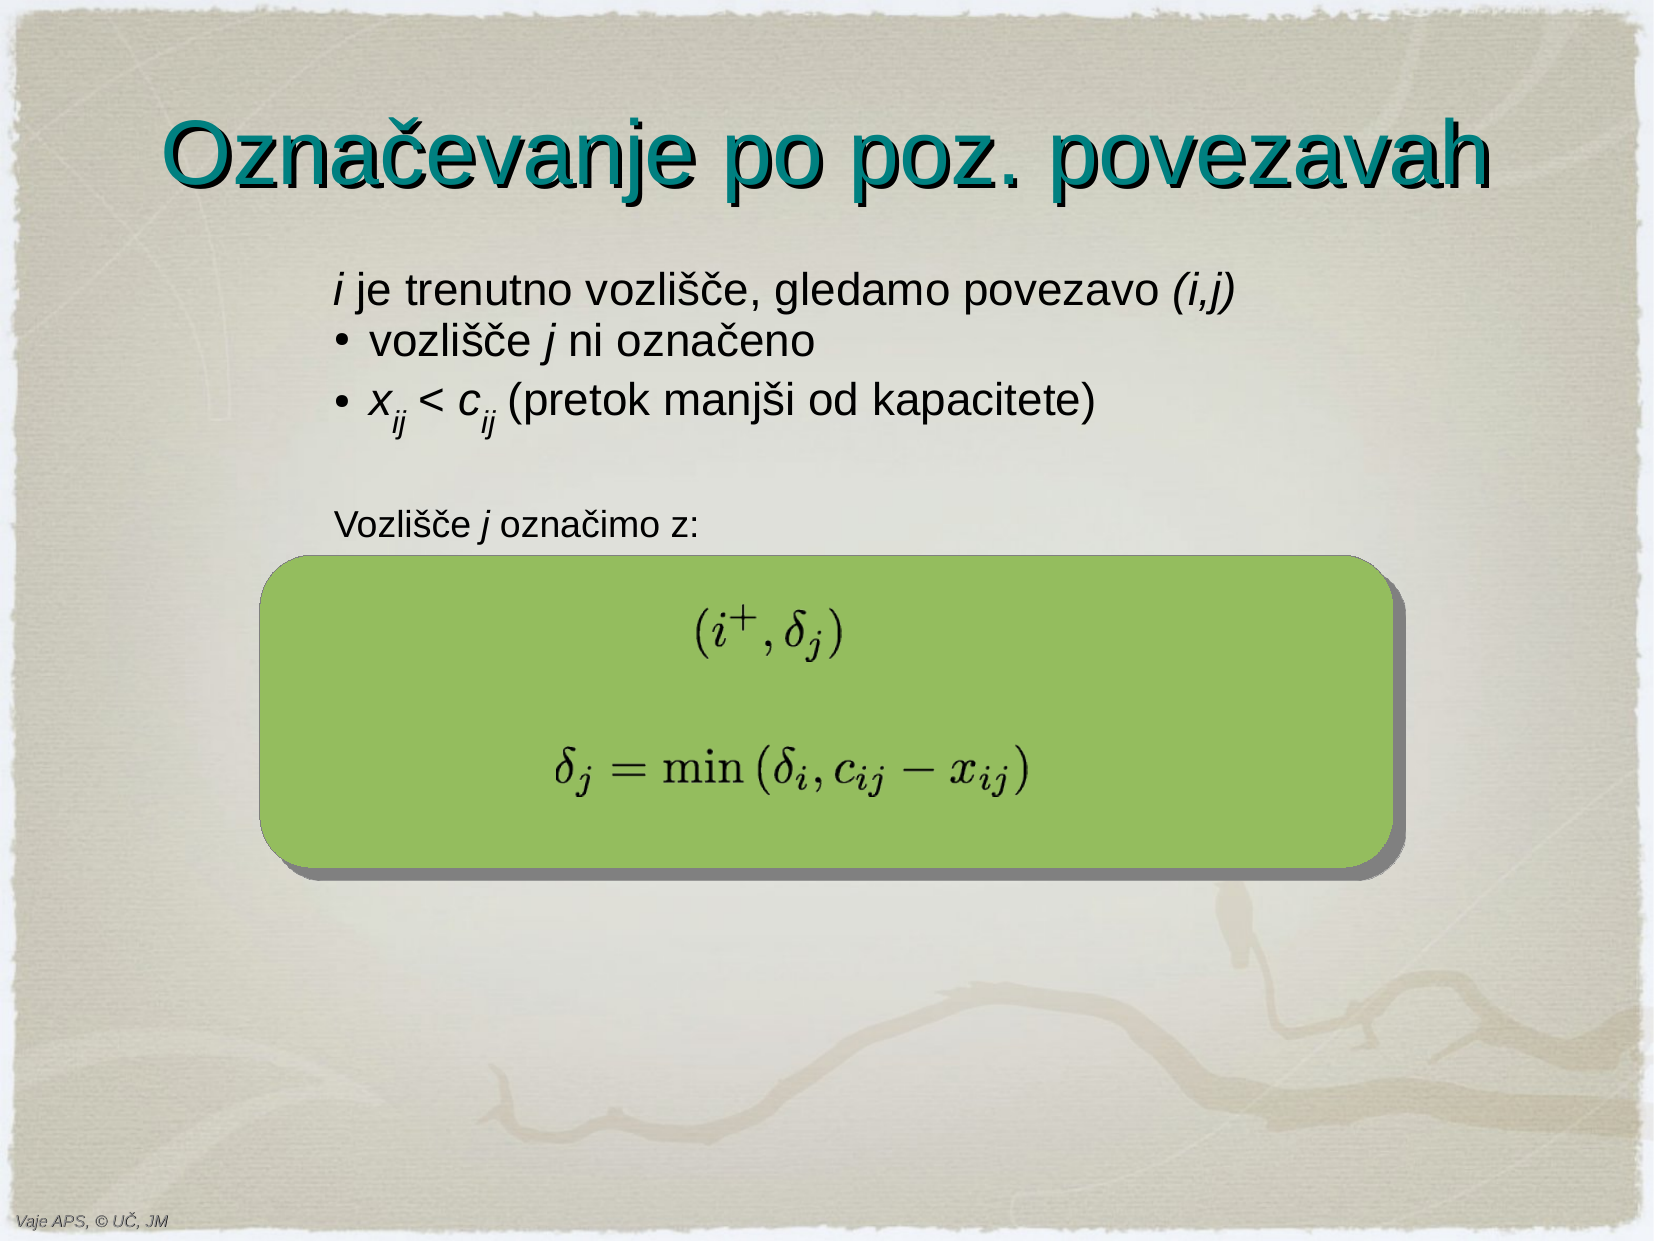

# Označevanje po poz. povezavah
i je trenutno vozlišče, gledamo povezavo (i,j)
vozlišče j ni označeno
xij < cij (pretok manjši od kapacitete)
Vozlišče j označimo z: